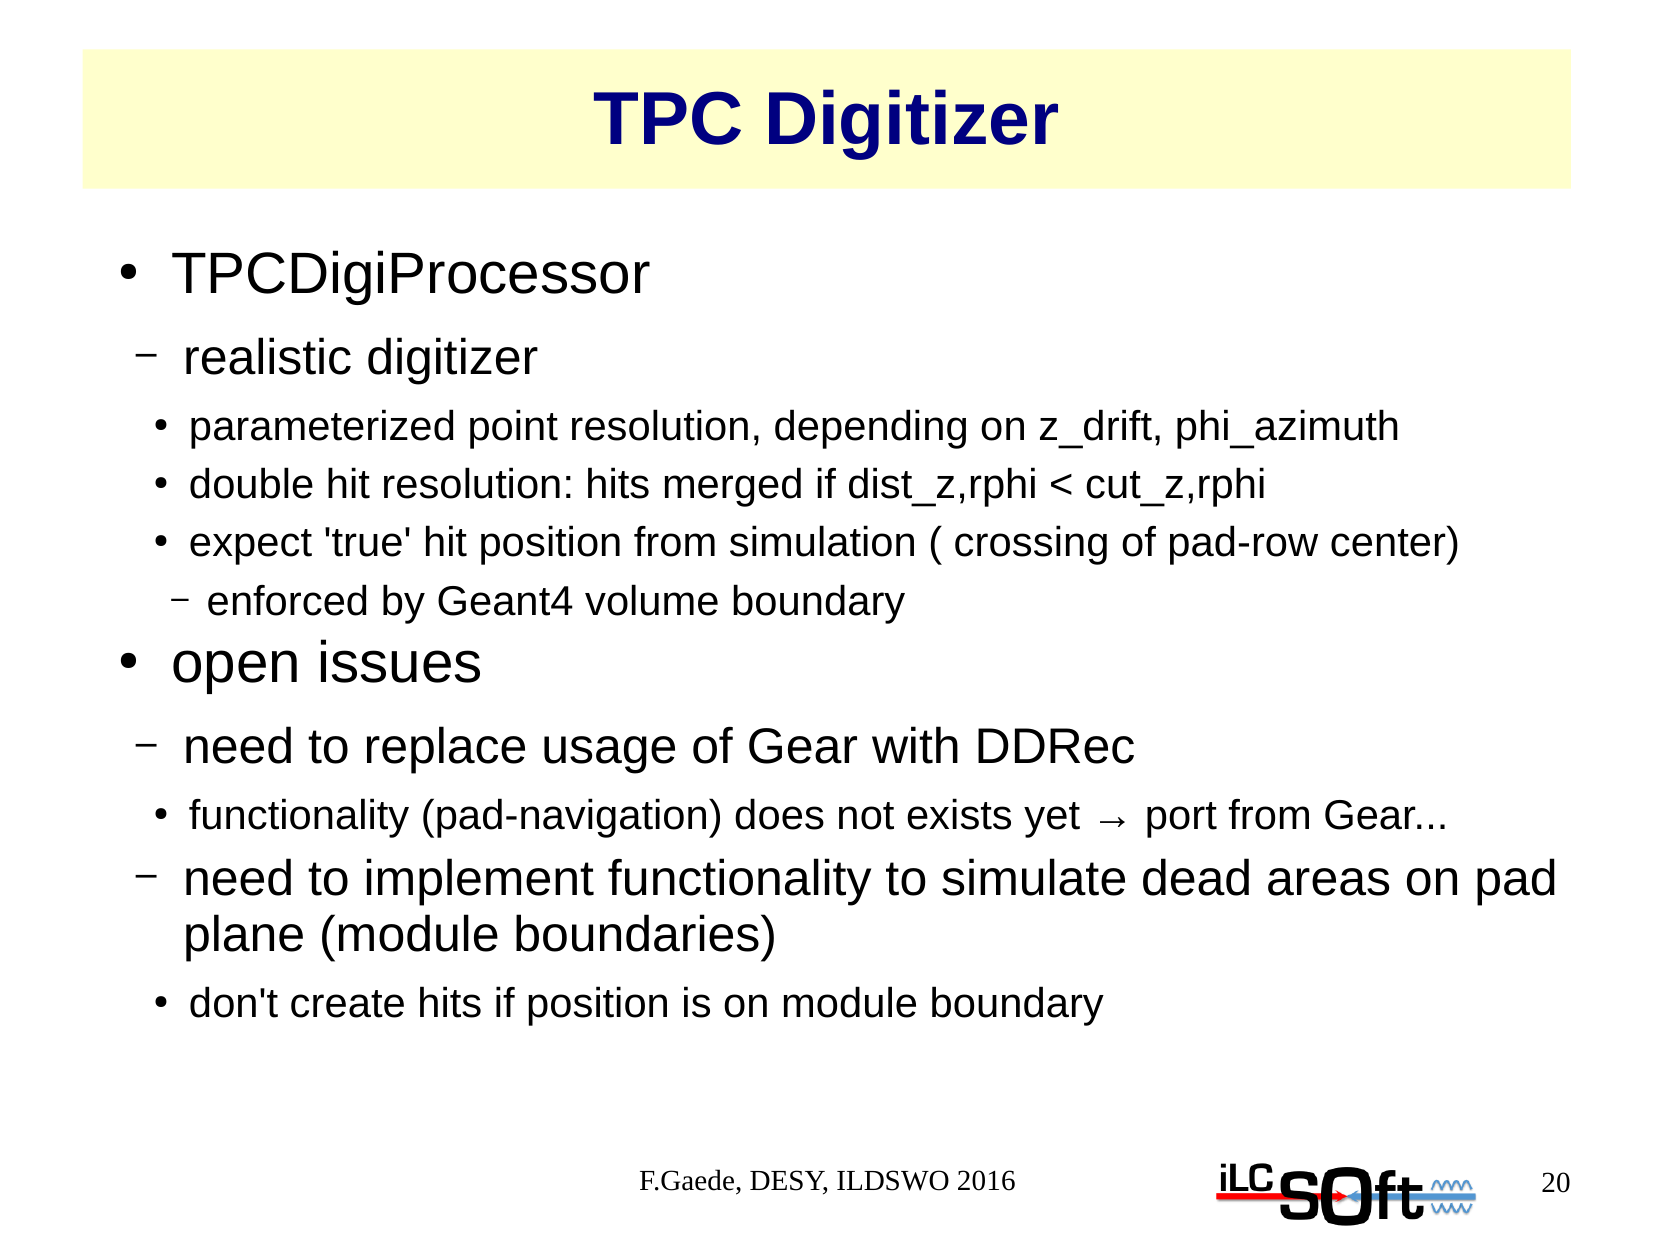

# TPC Digitizer
TPCDigiProcessor
realistic digitizer
parameterized point resolution, depending on z_drift, phi_azimuth
double hit resolution: hits merged if dist_z,rphi < cut_z,rphi
expect 'true' hit position from simulation ( crossing of pad-row center)
enforced by Geant4 volume boundary
open issues
need to replace usage of Gear with DDRec
functionality (pad-navigation) does not exists yet → port from Gear...
need to implement functionality to simulate dead areas on pad plane (module boundaries)
don't create hits if position is on module boundary
20